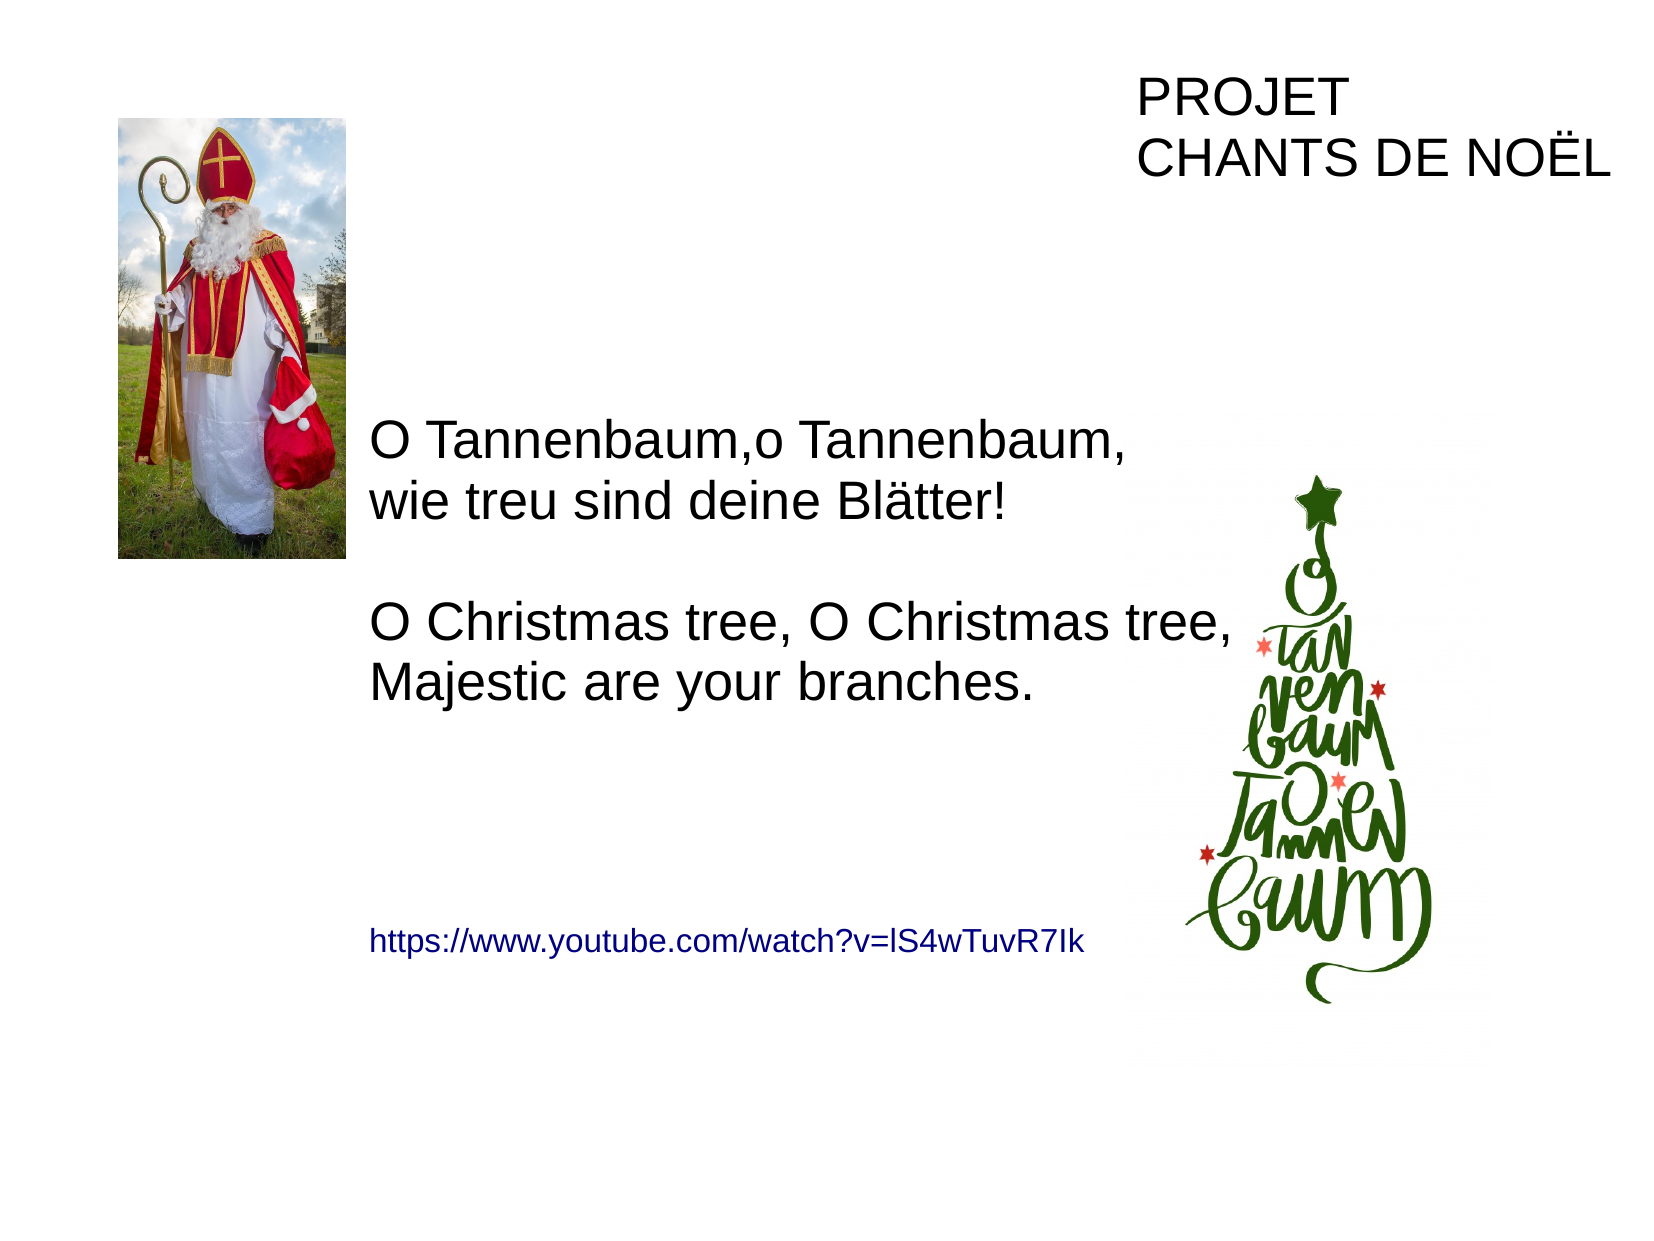

PROJET
CHANTS DE NOËL
O Tannenbaum,o Tannenbaum,
wie treu sind deine Blätter!
O Christmas tree, O Christmas tree,
Majestic are your branches.
https://www.youtube.com/watch?v=lS4wTuvR7Ik